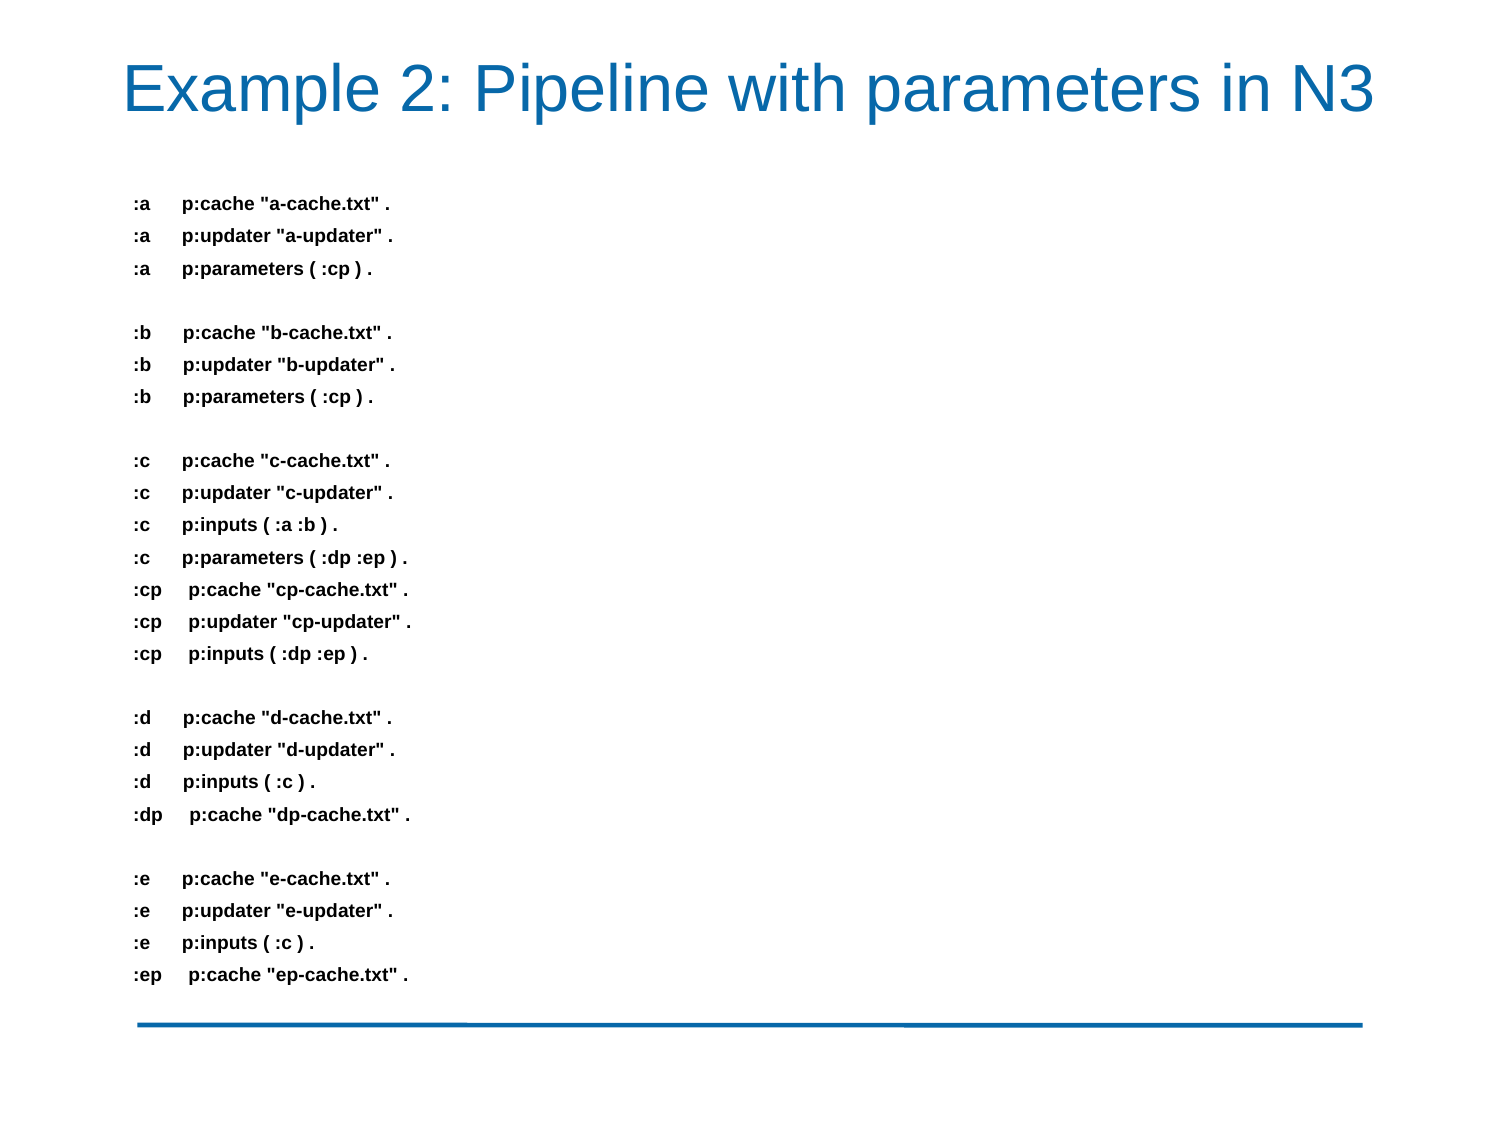

# Example 2: Pipeline with parameters in N3
:a p:cache "a-cache.txt" .
:a p:updater "a-updater" .
:a p:parameters ( :cp ) .
:b p:cache "b-cache.txt" .
:b p:updater "b-updater" .
:b p:parameters ( :cp ) .
:c p:cache "c-cache.txt" .
:c p:updater "c-updater" .
:c p:inputs ( :a :b ) .
:c p:parameters ( :dp :ep ) .
:cp p:cache "cp-cache.txt" .
:cp p:updater "cp-updater" .
:cp p:inputs ( :dp :ep ) .
:d p:cache "d-cache.txt" .
:d p:updater "d-updater" .
:d p:inputs ( :c ) .
:dp p:cache "dp-cache.txt" .
:e p:cache "e-cache.txt" .
:e p:updater "e-updater" .
:e p:inputs ( :c ) .
:ep p:cache "ep-cache.txt" .